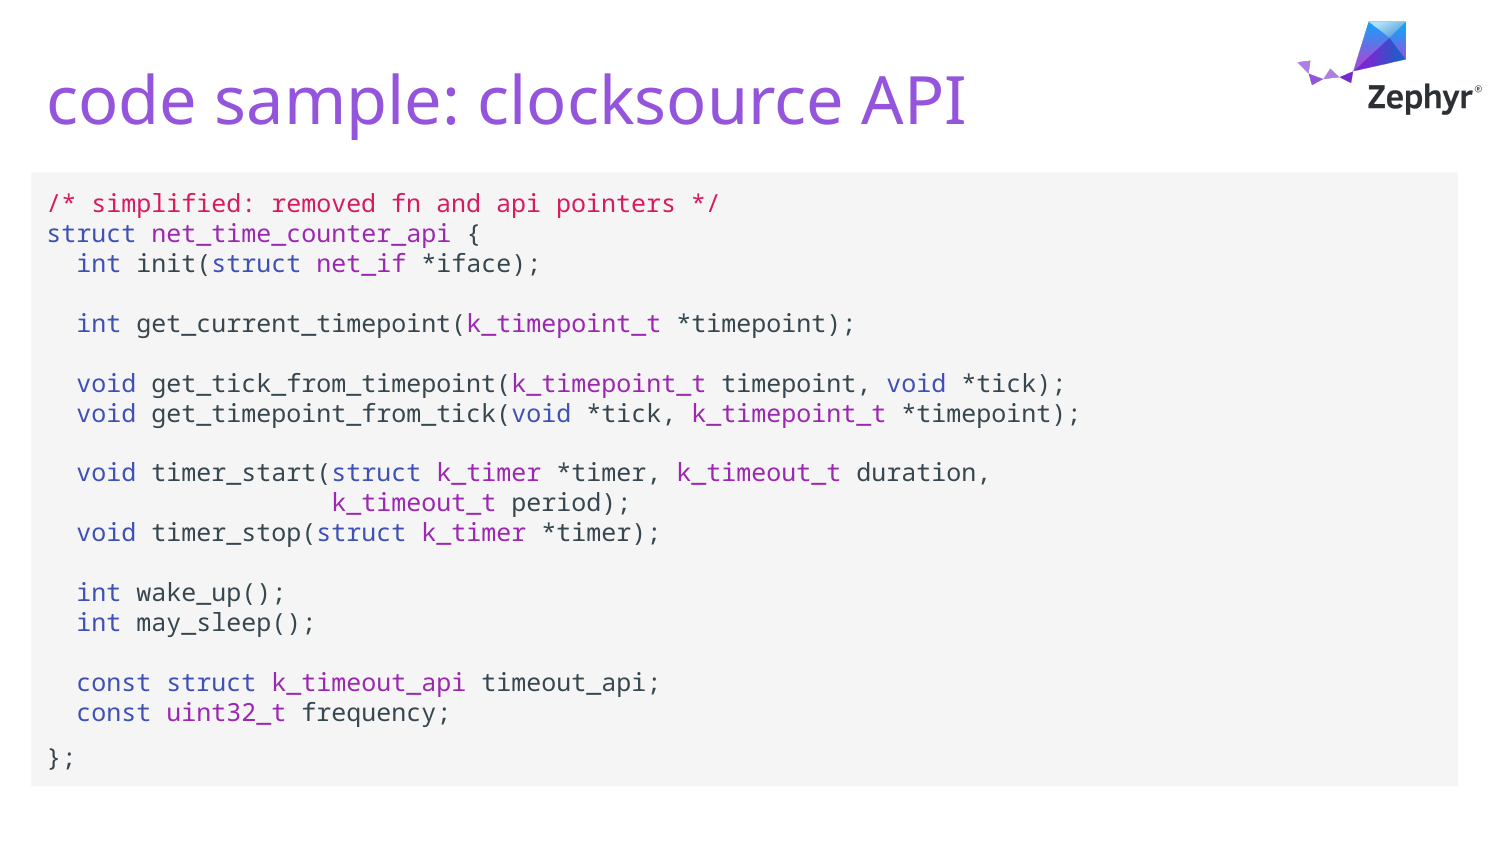

# code sample: clocksource API
/* simplified: removed fn and api pointers */
struct net_time_counter_api {
 int init(struct net_if *iface);
 int get_current_timepoint(k_timepoint_t *timepoint);
 void get_tick_from_timepoint(k_timepoint_t timepoint, void *tick);
 void get_timepoint_from_tick(void *tick, k_timepoint_t *timepoint);
 void timer_start(struct k_timer *timer, k_timeout_t duration,
 k_timeout_t period);
 void timer_stop(struct k_timer *timer);
 int wake_up();
 int may_sleep();
 const struct k_timeout_api timeout_api;
 const uint32_t frequency;
};